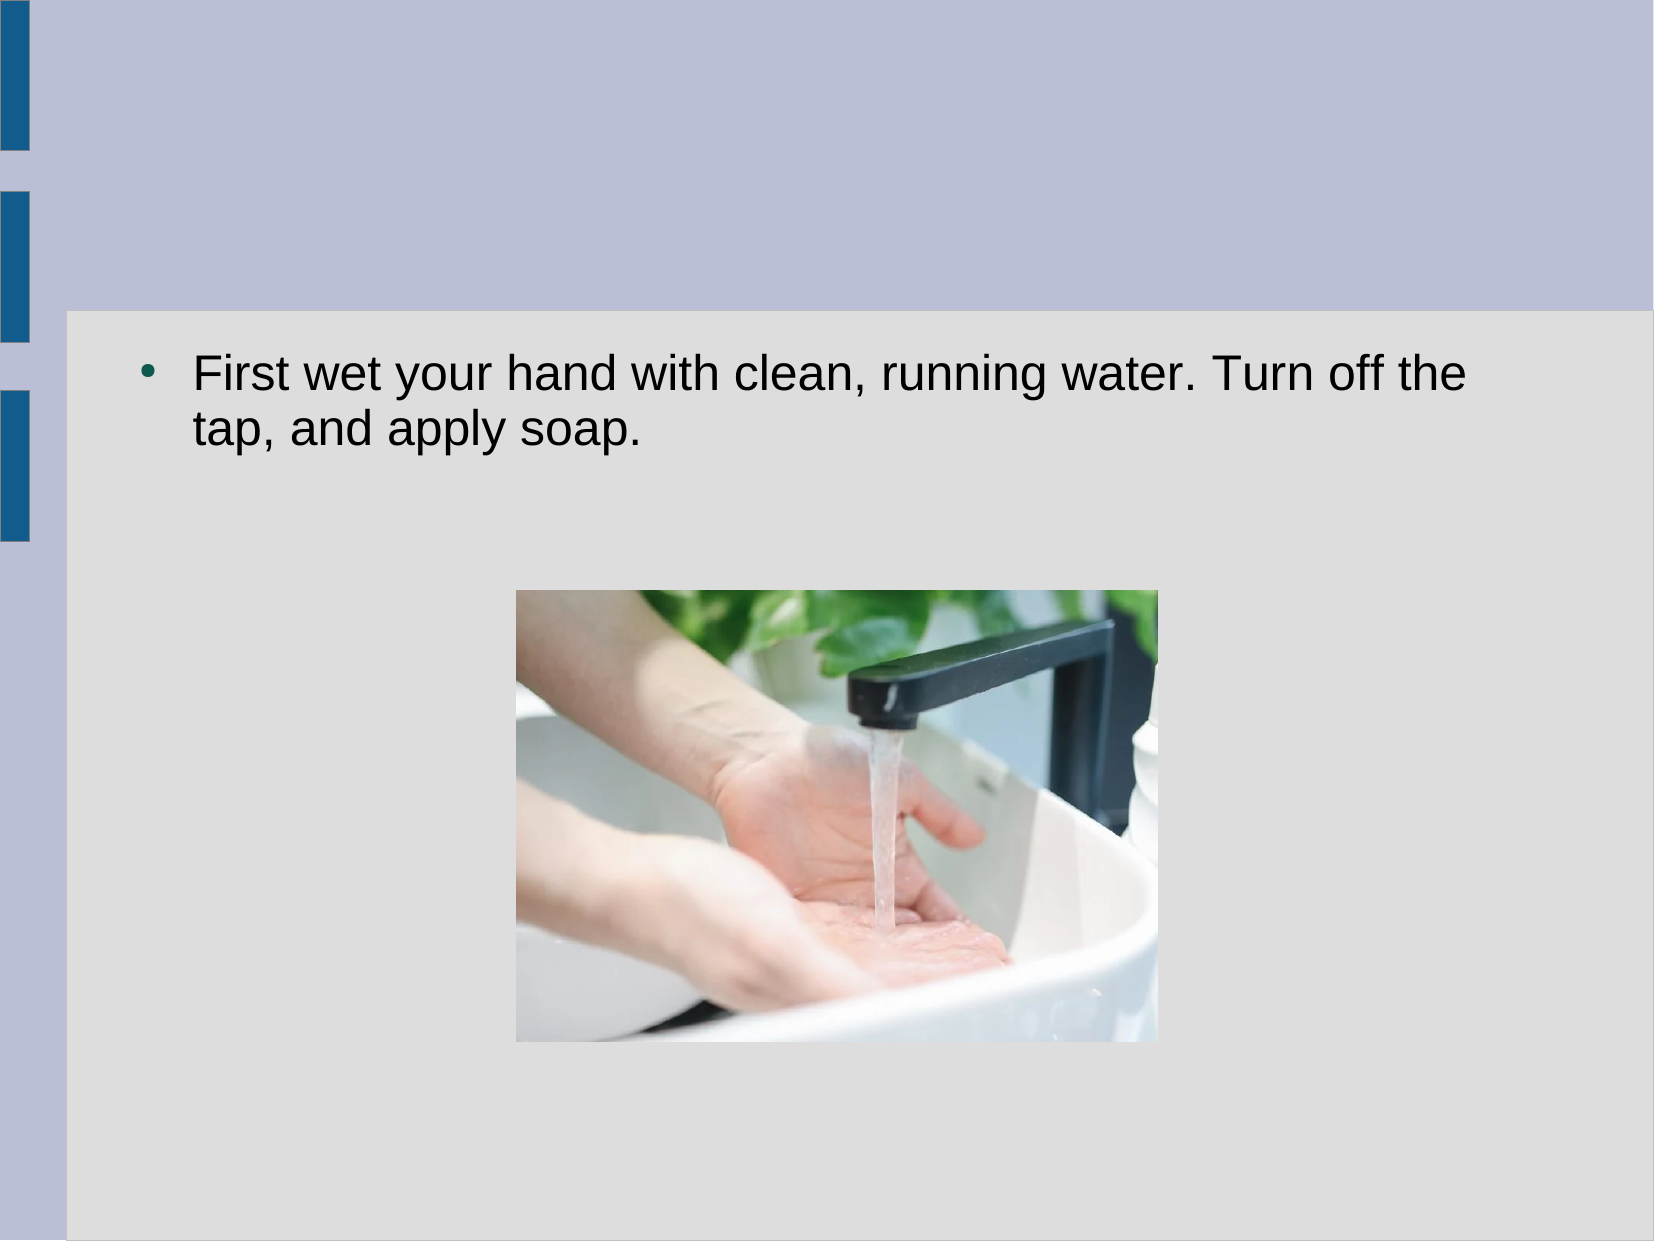

#
First wet your hand with clean, running water. Turn off the tap, and apply soap.